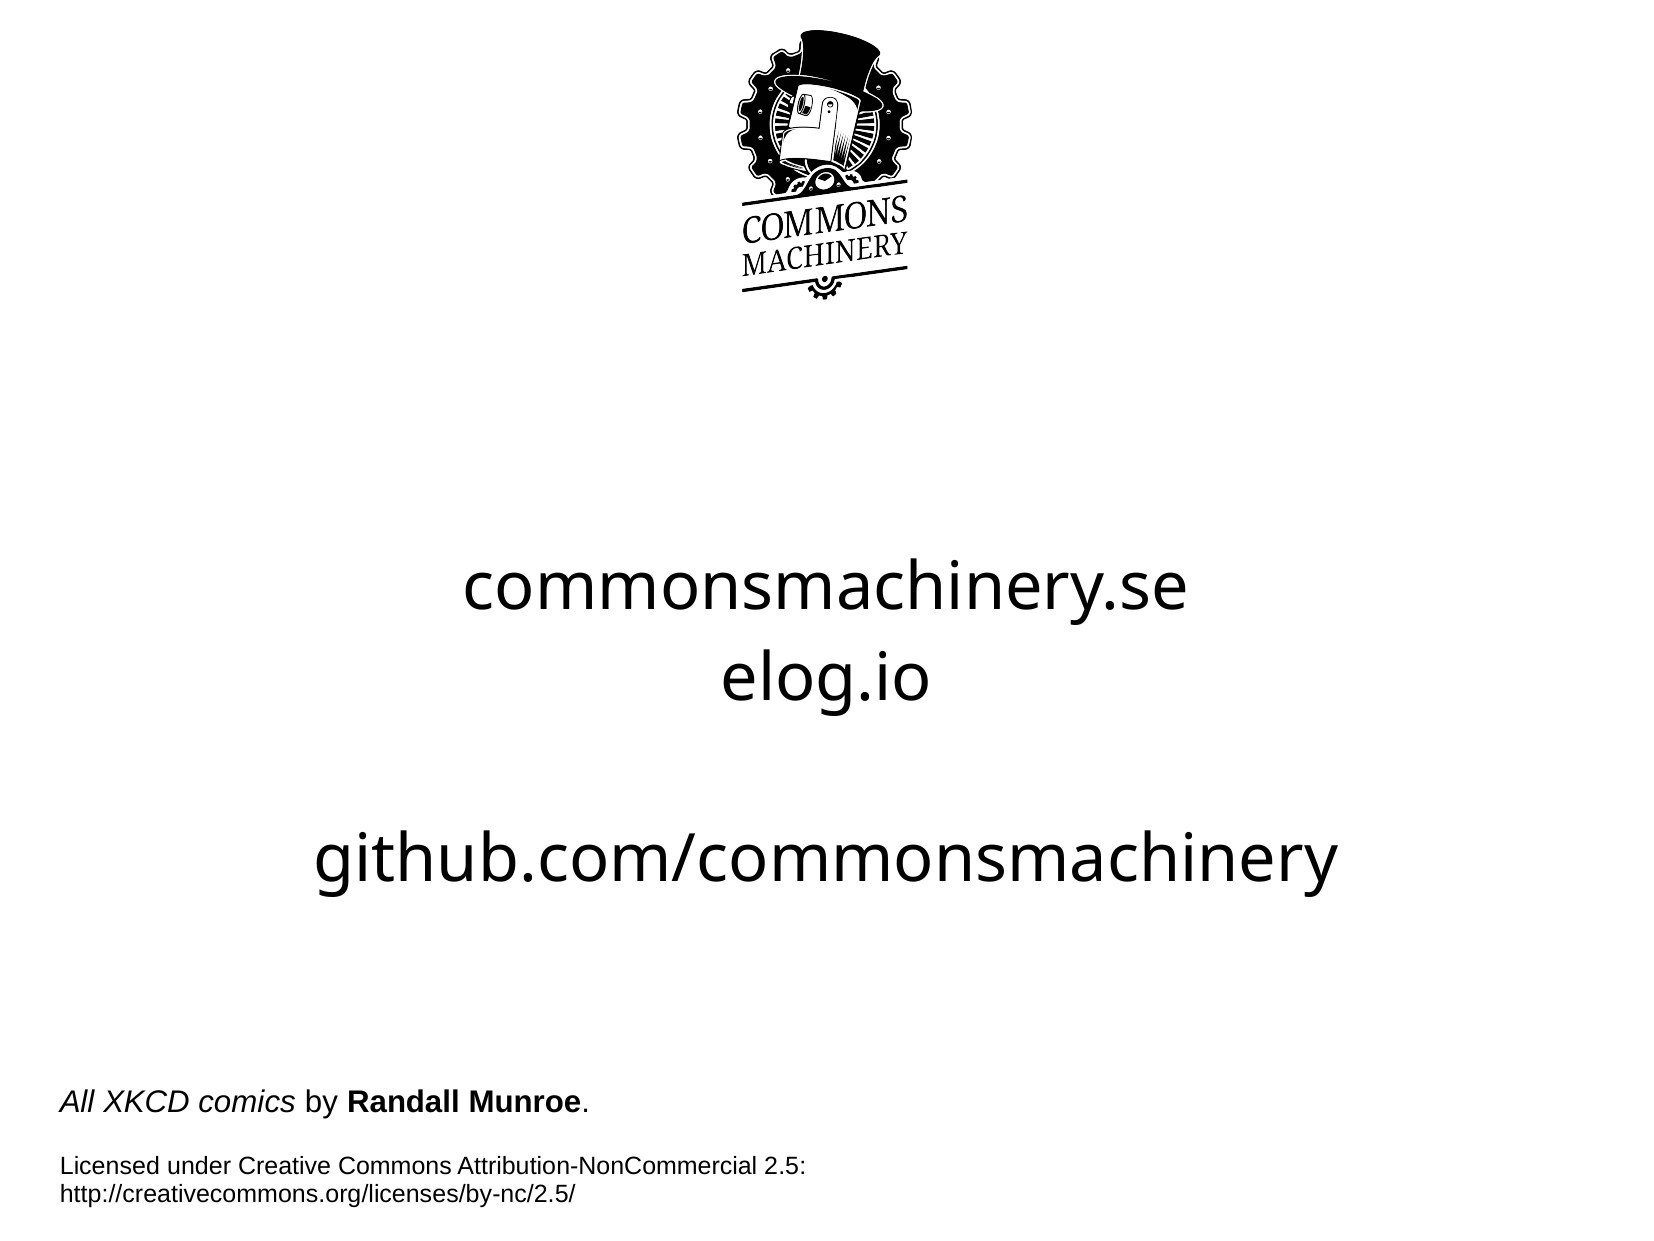

#
commonsmachinery.se
elog.io
github.com/commonsmachinery
All XKCD comics by Randall Munroe.
Licensed under Creative Commons Attribution-NonCommercial 2.5: http://creativecommons.org/licenses/by-nc/2.5/